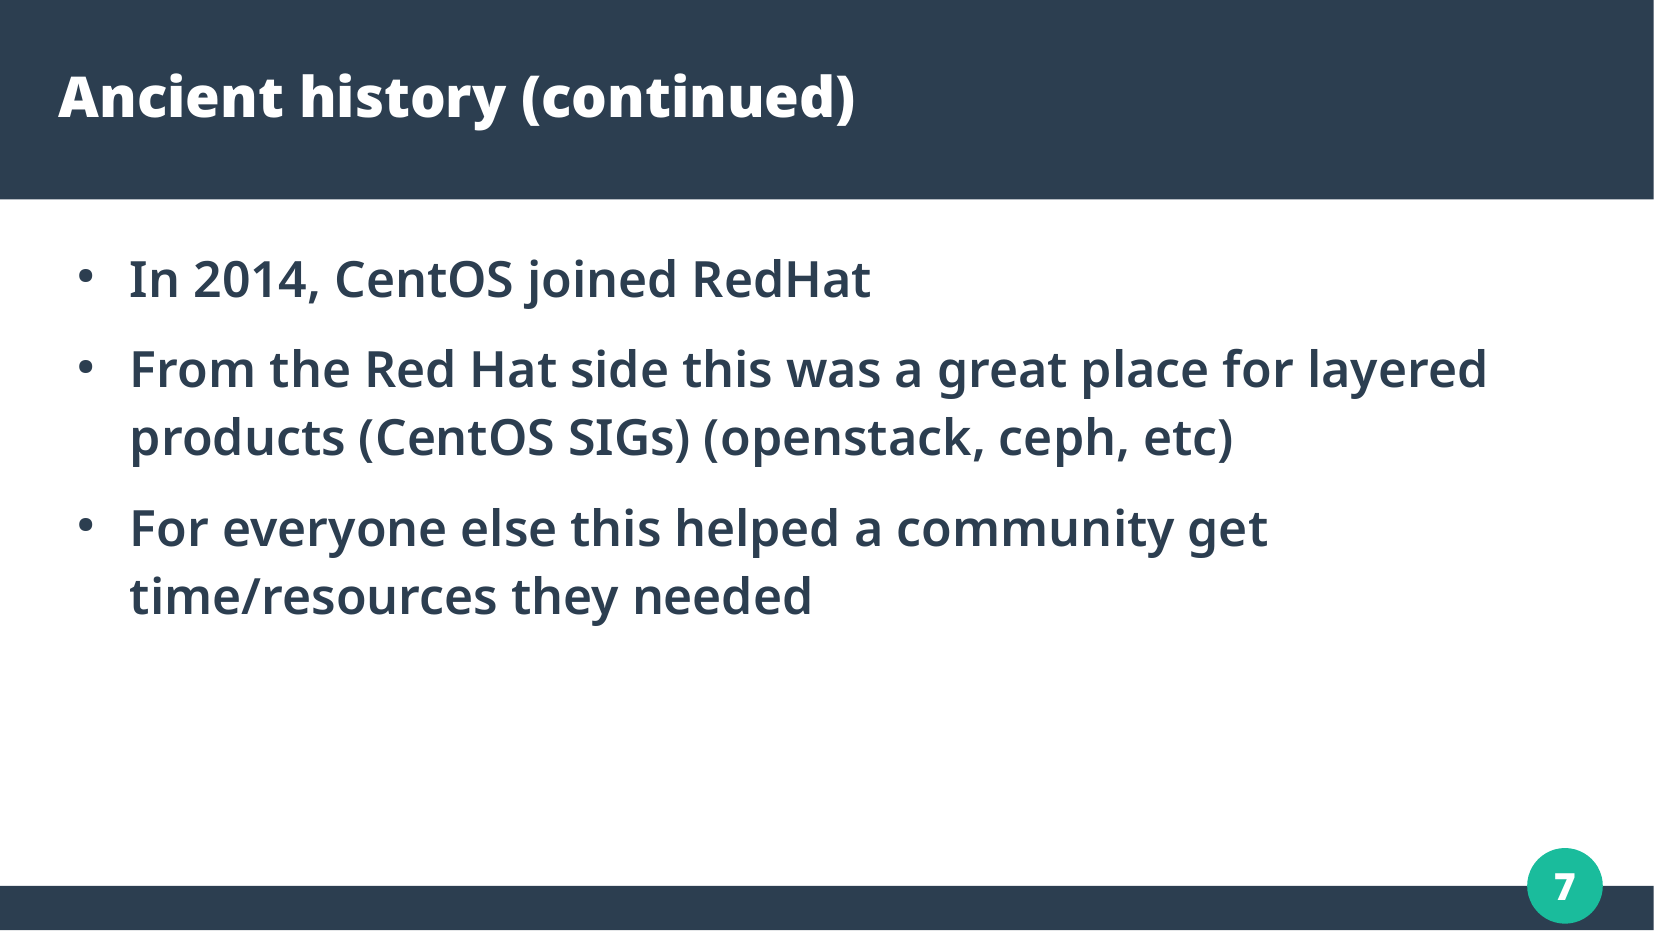

# Ancient history (continued)
In 2014, CentOS joined RedHat
From the Red Hat side this was a great place for layered products (CentOS SIGs) (openstack, ceph, etc)
For everyone else this helped a community get time/resources they needed